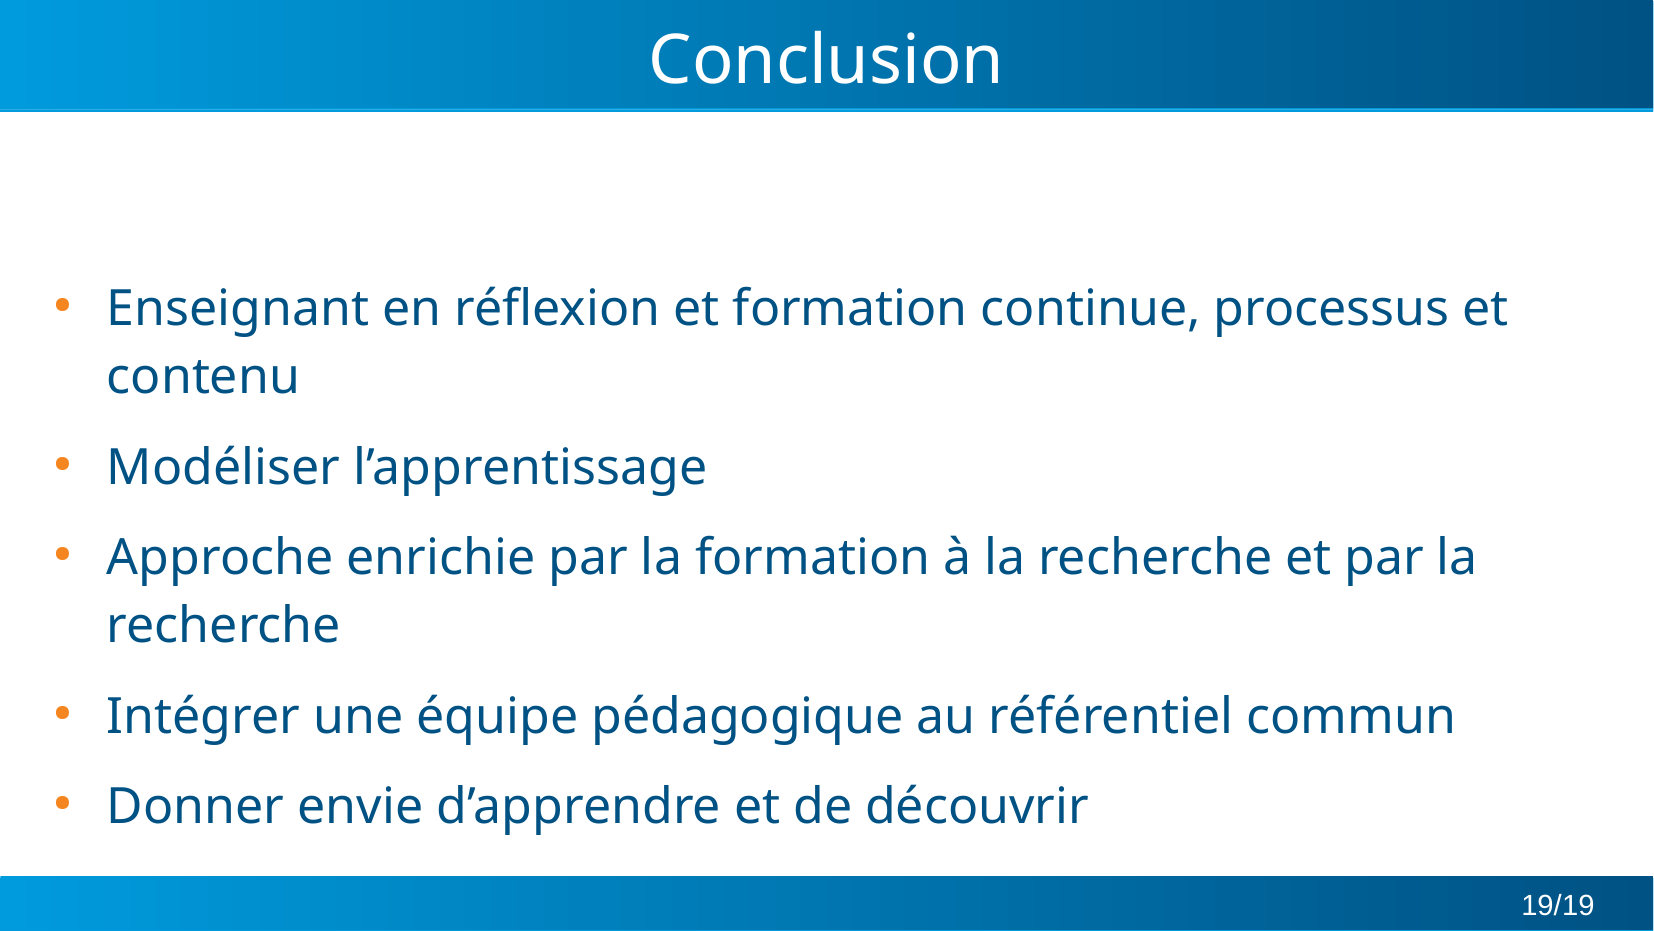

# Conclusion
Enseignant en réflexion et formation continue, processus et contenu
Modéliser l’apprentissage
Approche enrichie par la formation à la recherche et par la recherche
Intégrer une équipe pédagogique au référentiel commun
Donner envie d’apprendre et de découvrir
19